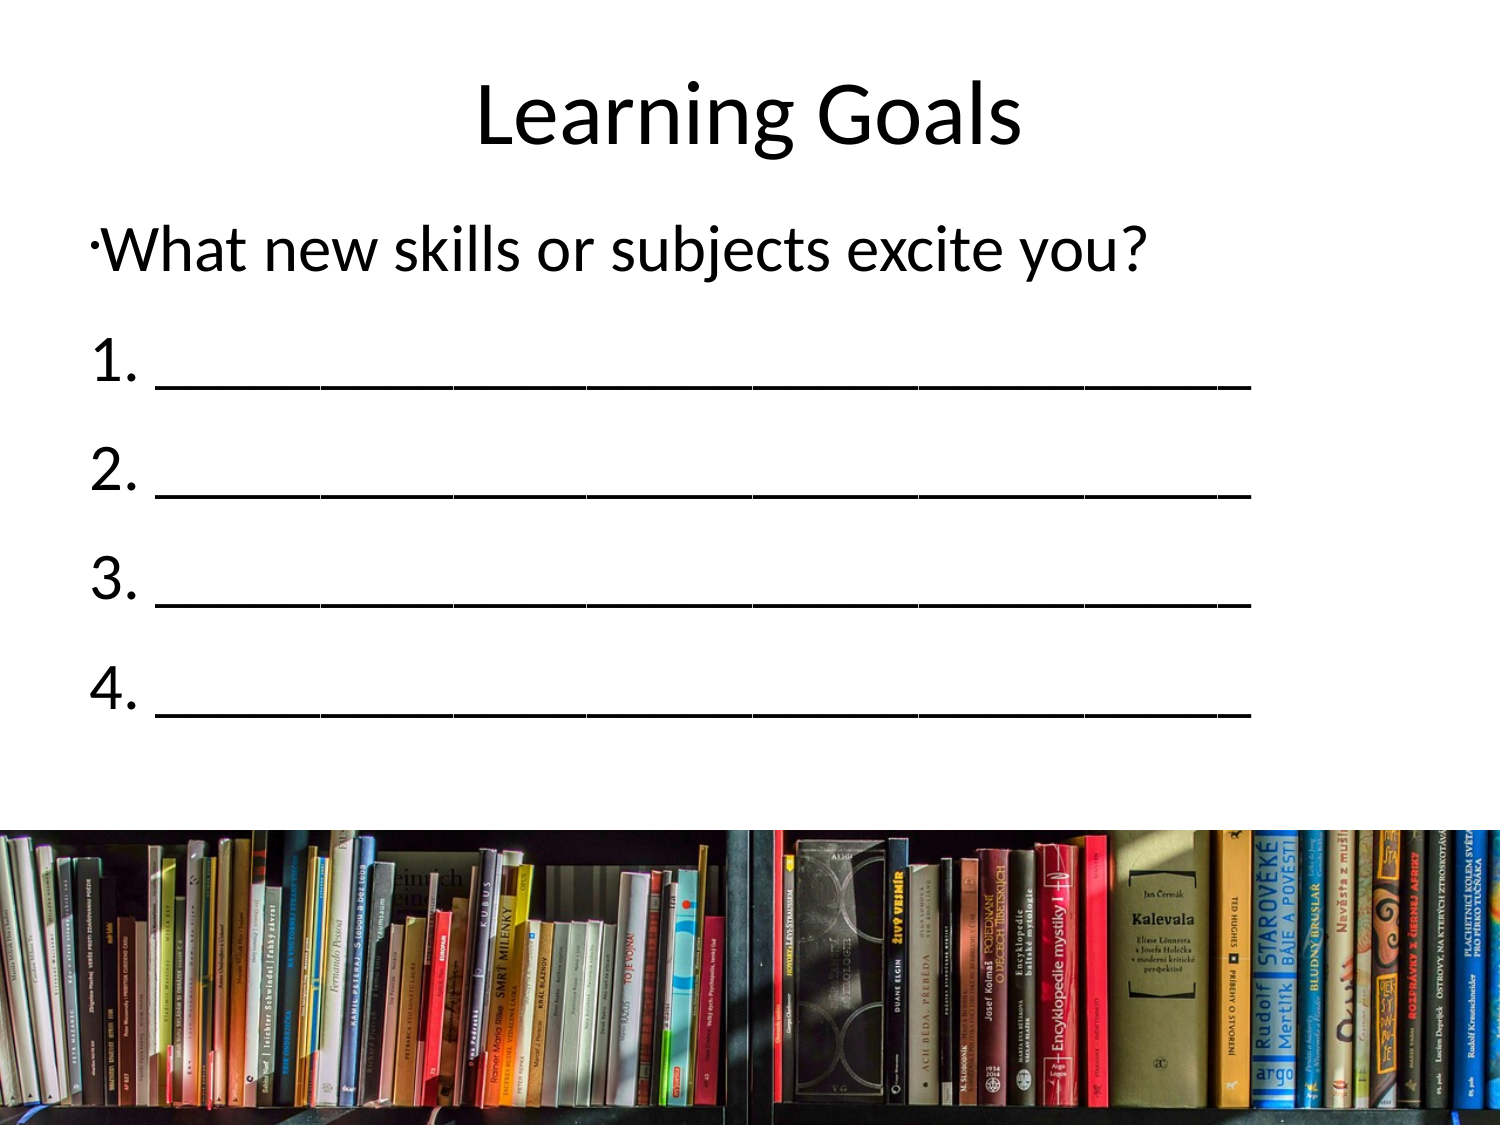

# Learning Goals
What new skills or subjects excite you?
1. _________________________________
2. _________________________________
3. _________________________________
4. _________________________________